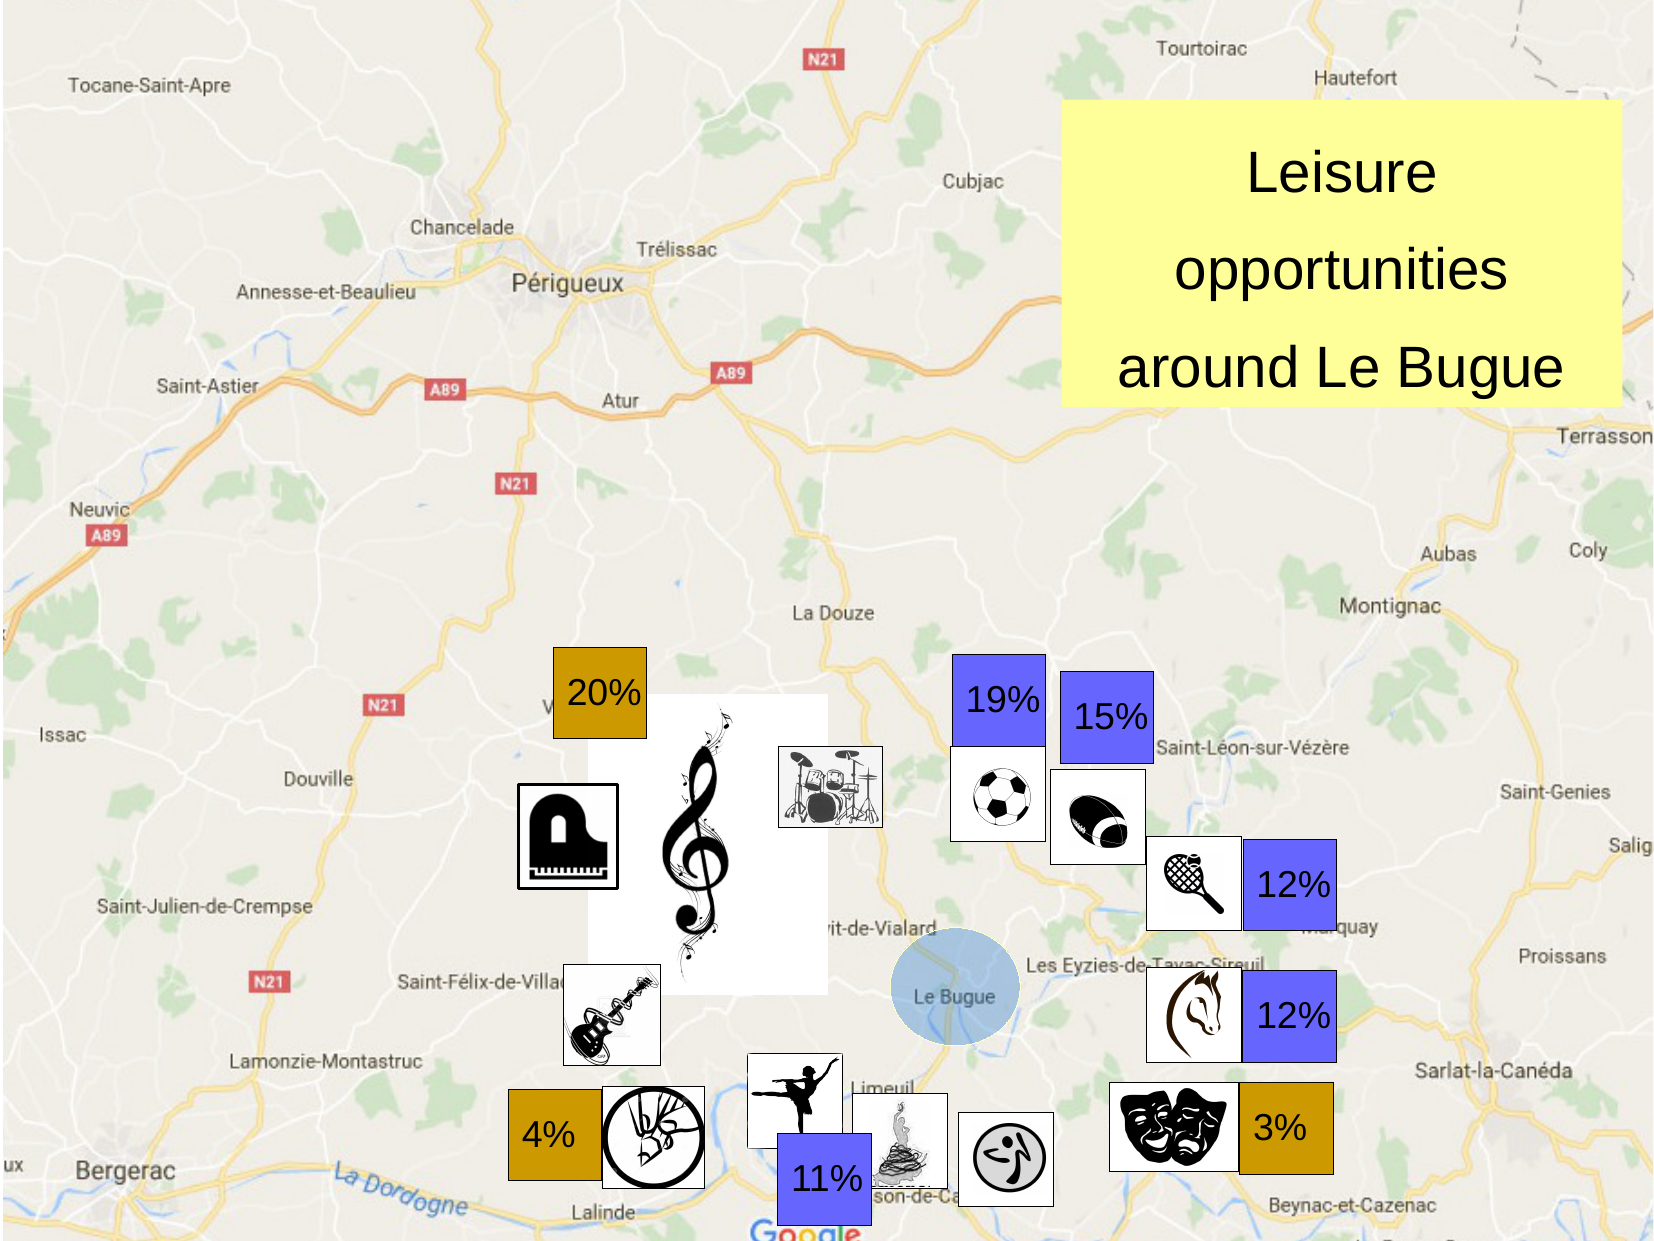

Leisure opportunities around Le Bugue
20%
19%
15%
12%
12%
3%
4%
11%